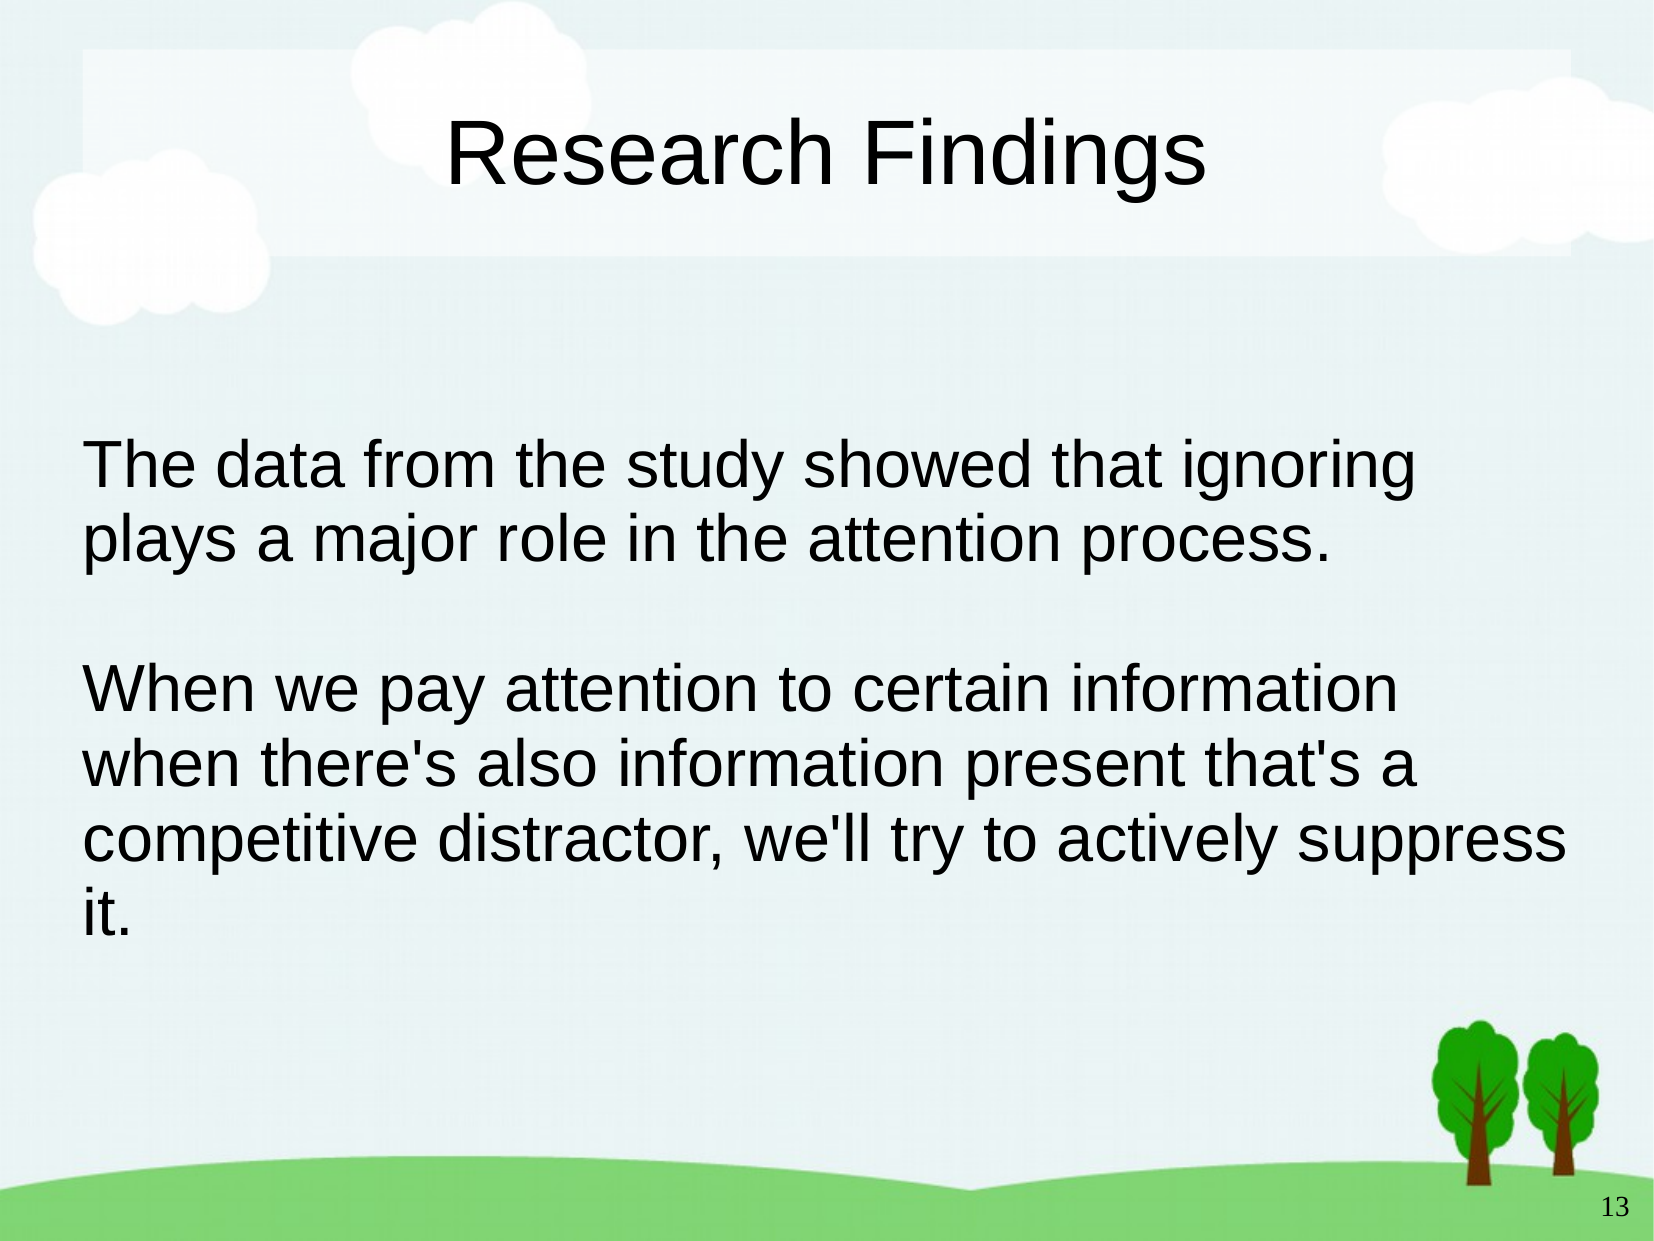

# Research Findings
The data from the study showed that ignoring plays a major role in the attention process.
When we pay attention to certain information when there's also information present that's a competitive distractor, we'll try to actively suppress it.
13